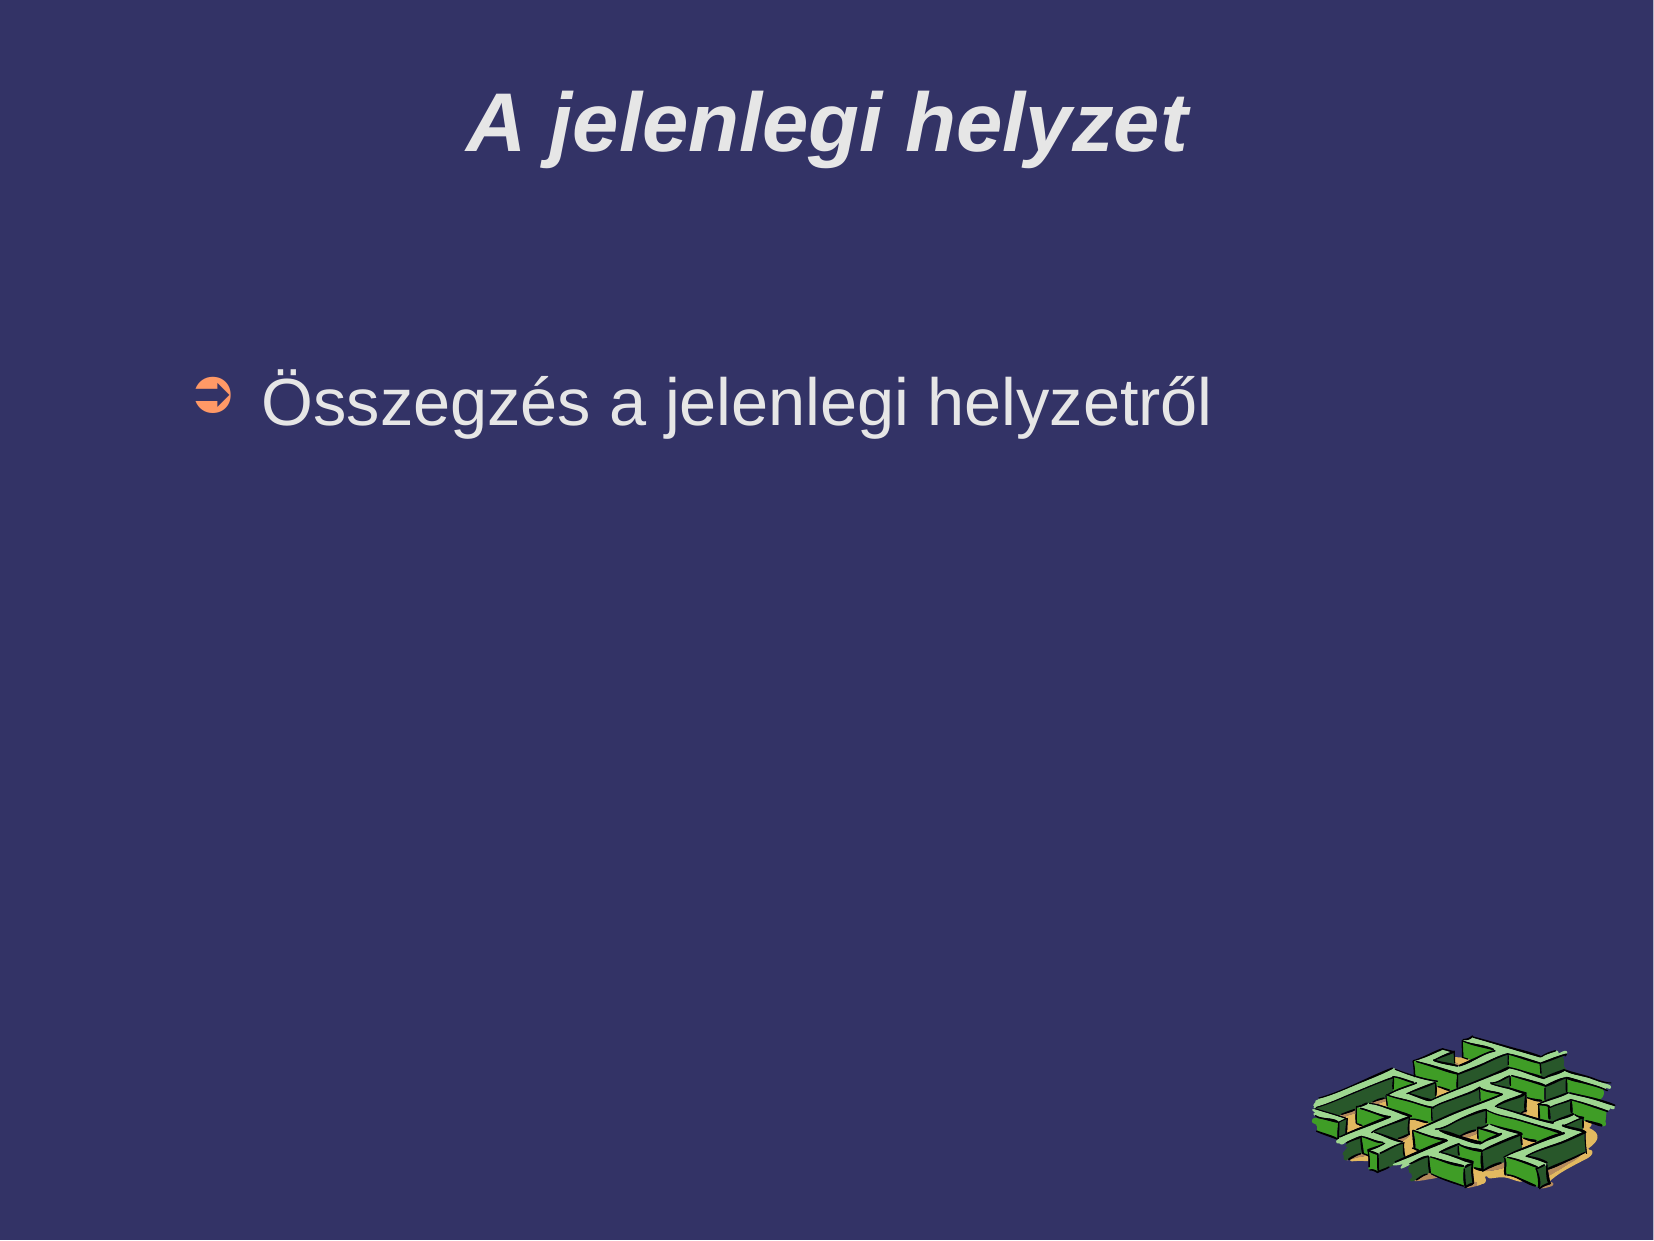

# A jelenlegi helyzet
Összegzés a jelenlegi helyzetről